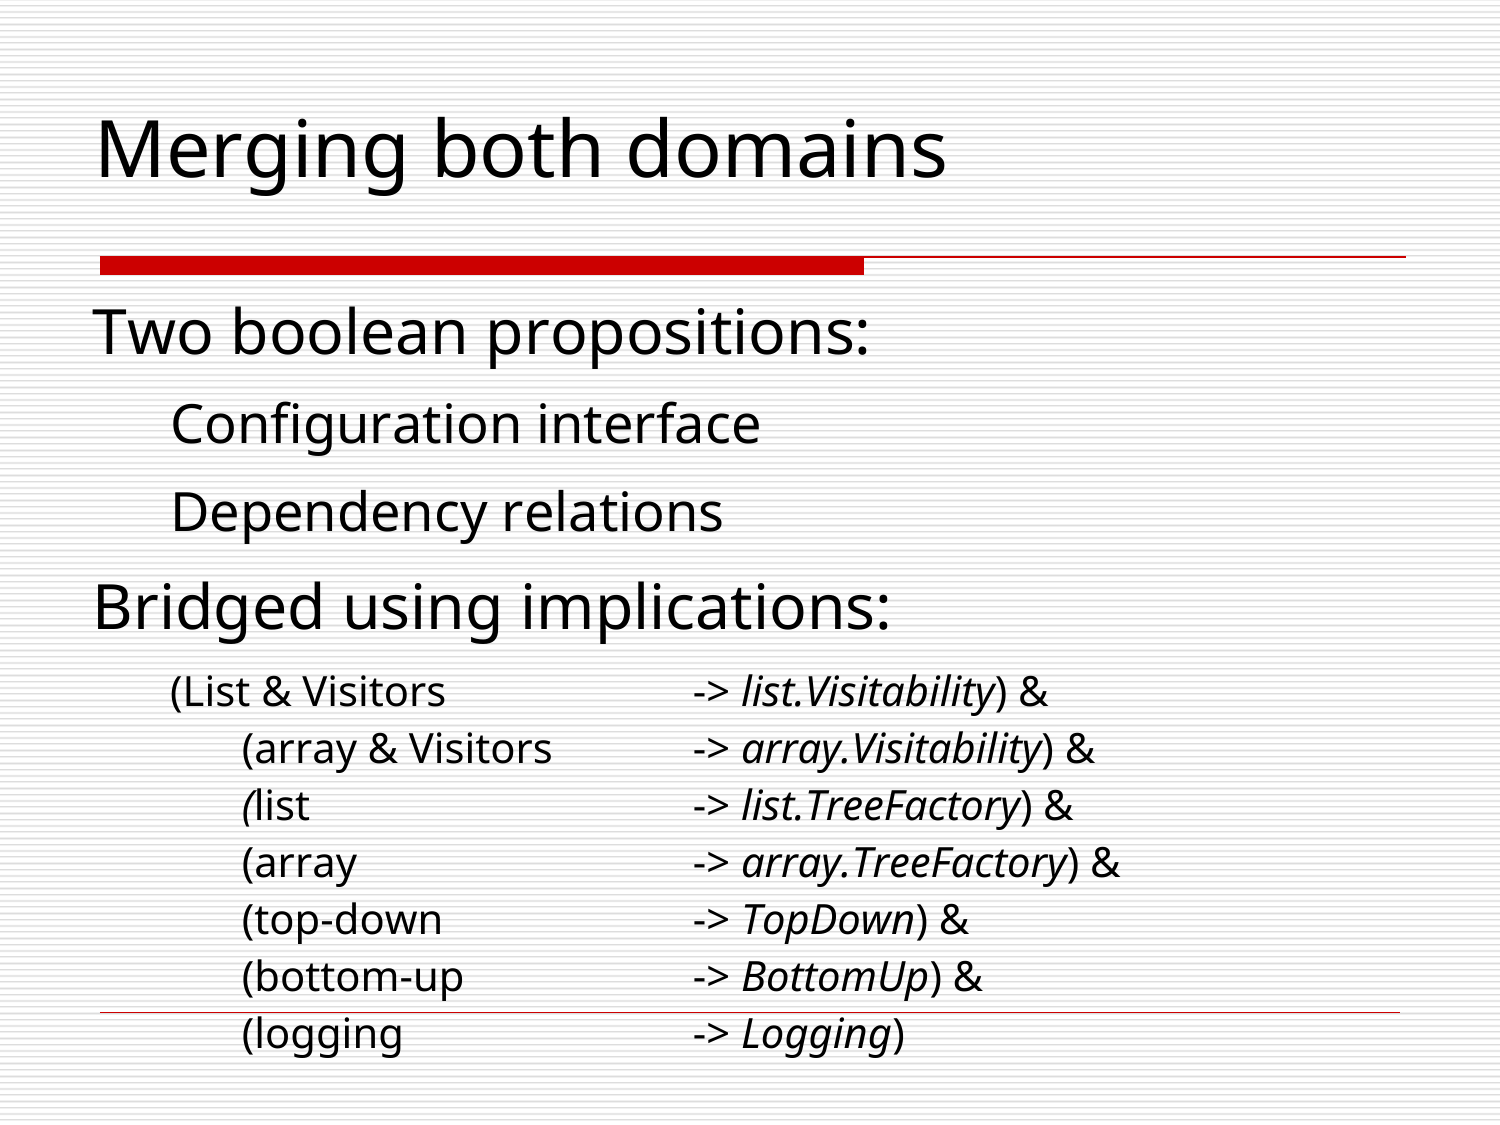

# Merging both domains
Two boolean propositions:
Configuration interface
Dependency relations
Bridged using implications:
(List & Visitors 		-> list.Visitability) &
(array & Visitors 	-> array.Visitability) &
(list 			-> list.TreeFactory) &
(array 			-> array.TreeFactory) &
(top-down 		-> TopDown) &
(bottom-up 		-> BottomUp) &
(logging 		-> Logging)